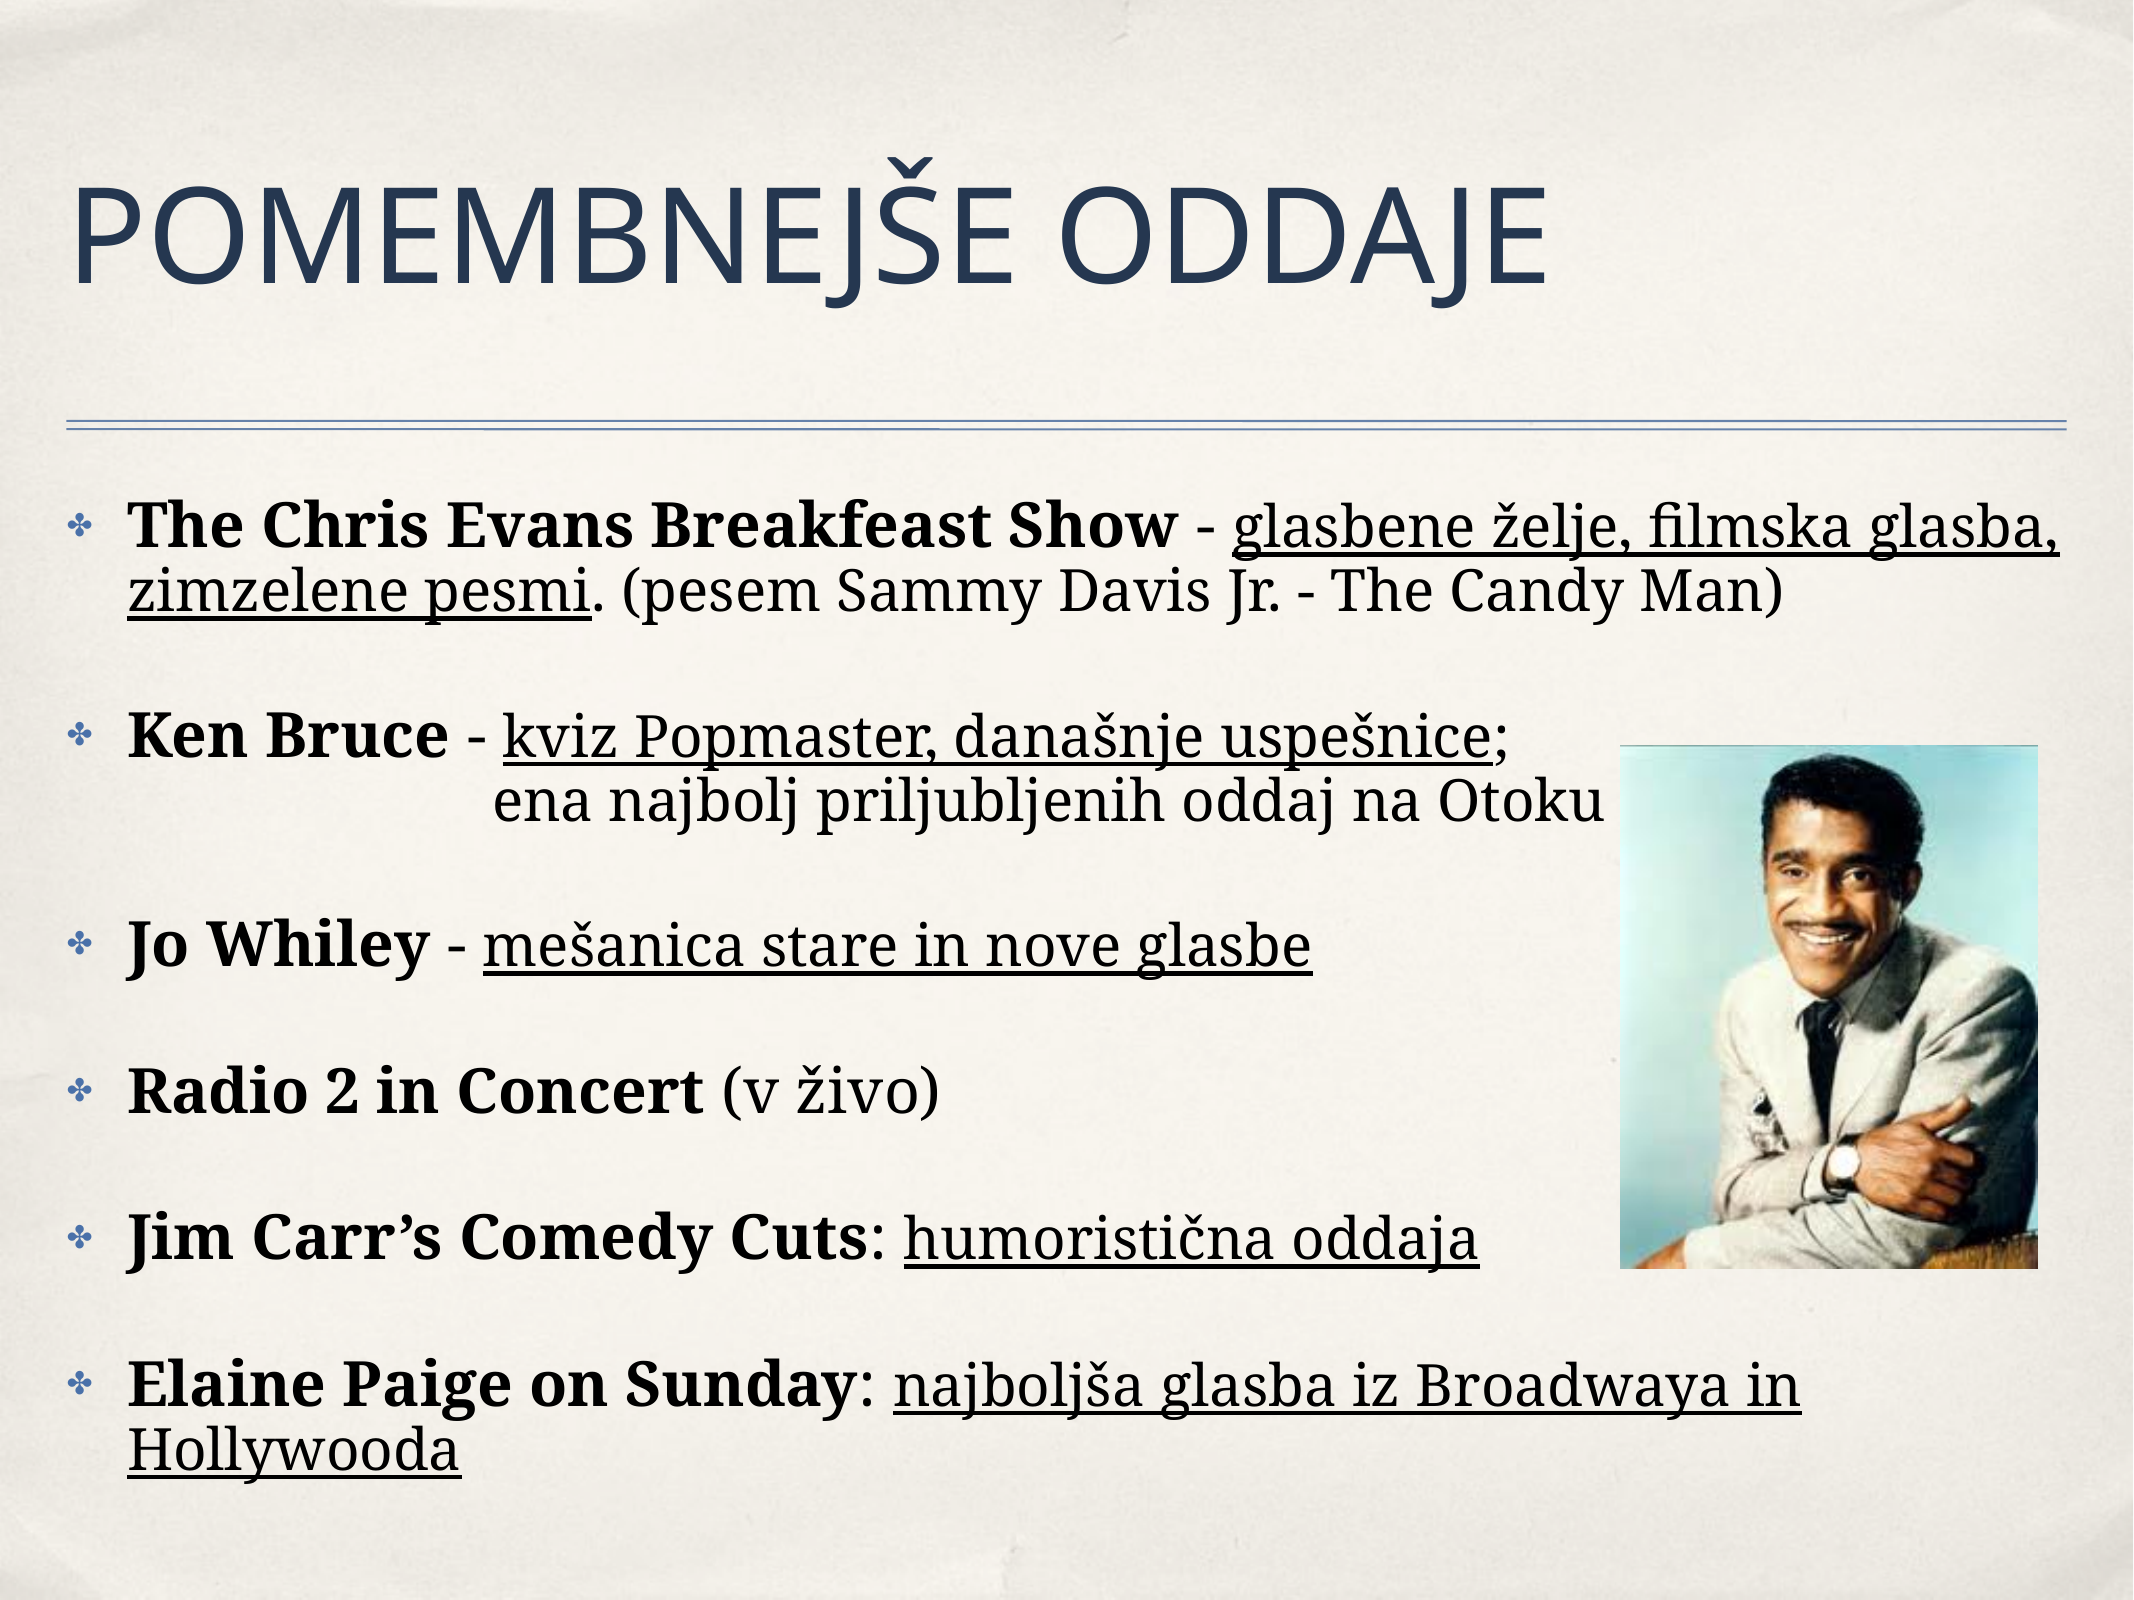

# POMEMBNEJŠE ODDAJE
The Chris Evans Breakfeast Show - glasbene želje, filmska glasba, zimzelene pesmi. (pesem Sammy Davis Jr. - The Candy Man)
Ken Bruce - kviz Popmaster, današnje uspešnice;
 ena najbolj priljubljenih oddaj na Otoku
Jo Whiley - mešanica stare in nove glasbe
Radio 2 in Concert (v živo)
Jim Carr’s Comedy Cuts: humoristična oddaja
Elaine Paige on Sunday: najboljša glasba iz Broadwaya in Hollywooda